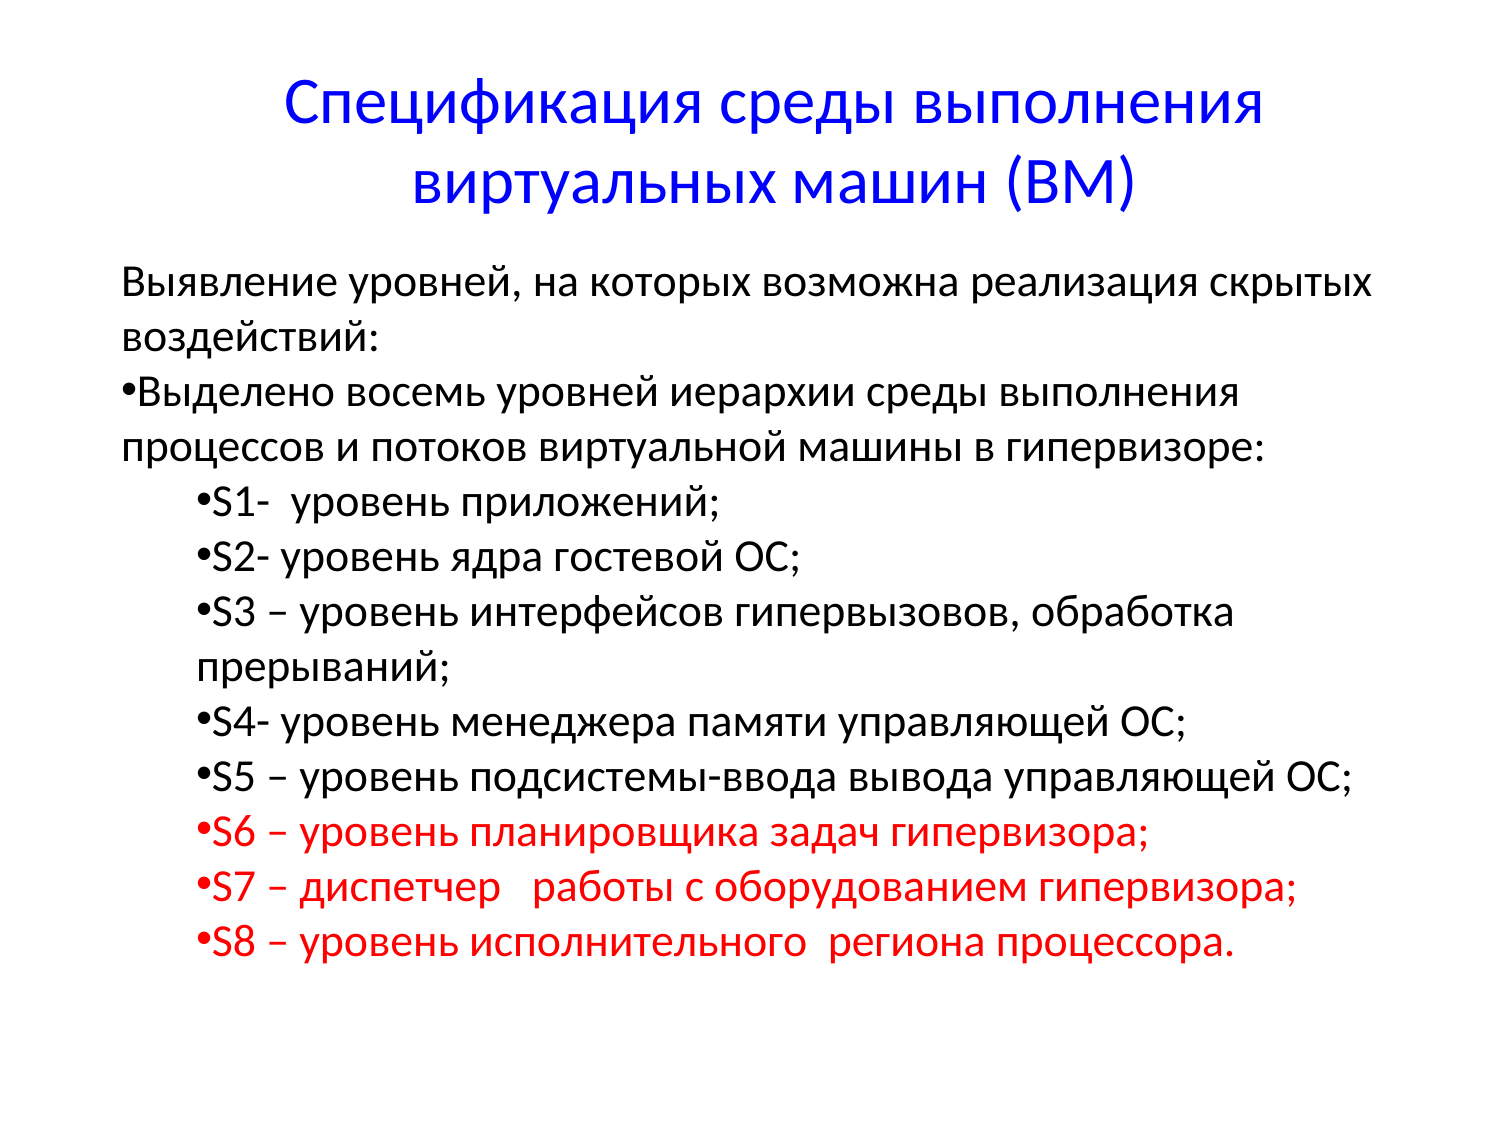

Спецификация среды выполнения виртуальных машин (ВМ)‏
Выявление уровней, на которых возможна реализация скрытых воздействий:
Выделено восемь уровней иерархии среды выполнения процессов и потоков виртуальной машины в гипервизоре:
S1- уровень приложений;
S2- уровень ядра гостевой ОС;
S3 – уровень интерфейсов гипервызовов, обработка прерываний;
S4- уровень менеджера памяти управляющей ОС;
S5 – уровень подсистемы-ввода вывода управляющей ОС;
S6 – уровень планировщика задач гипервизора;
S7 – диспетчер работы с оборудованием гипервизора;
S8 – уровень исполнительного региона процессора.